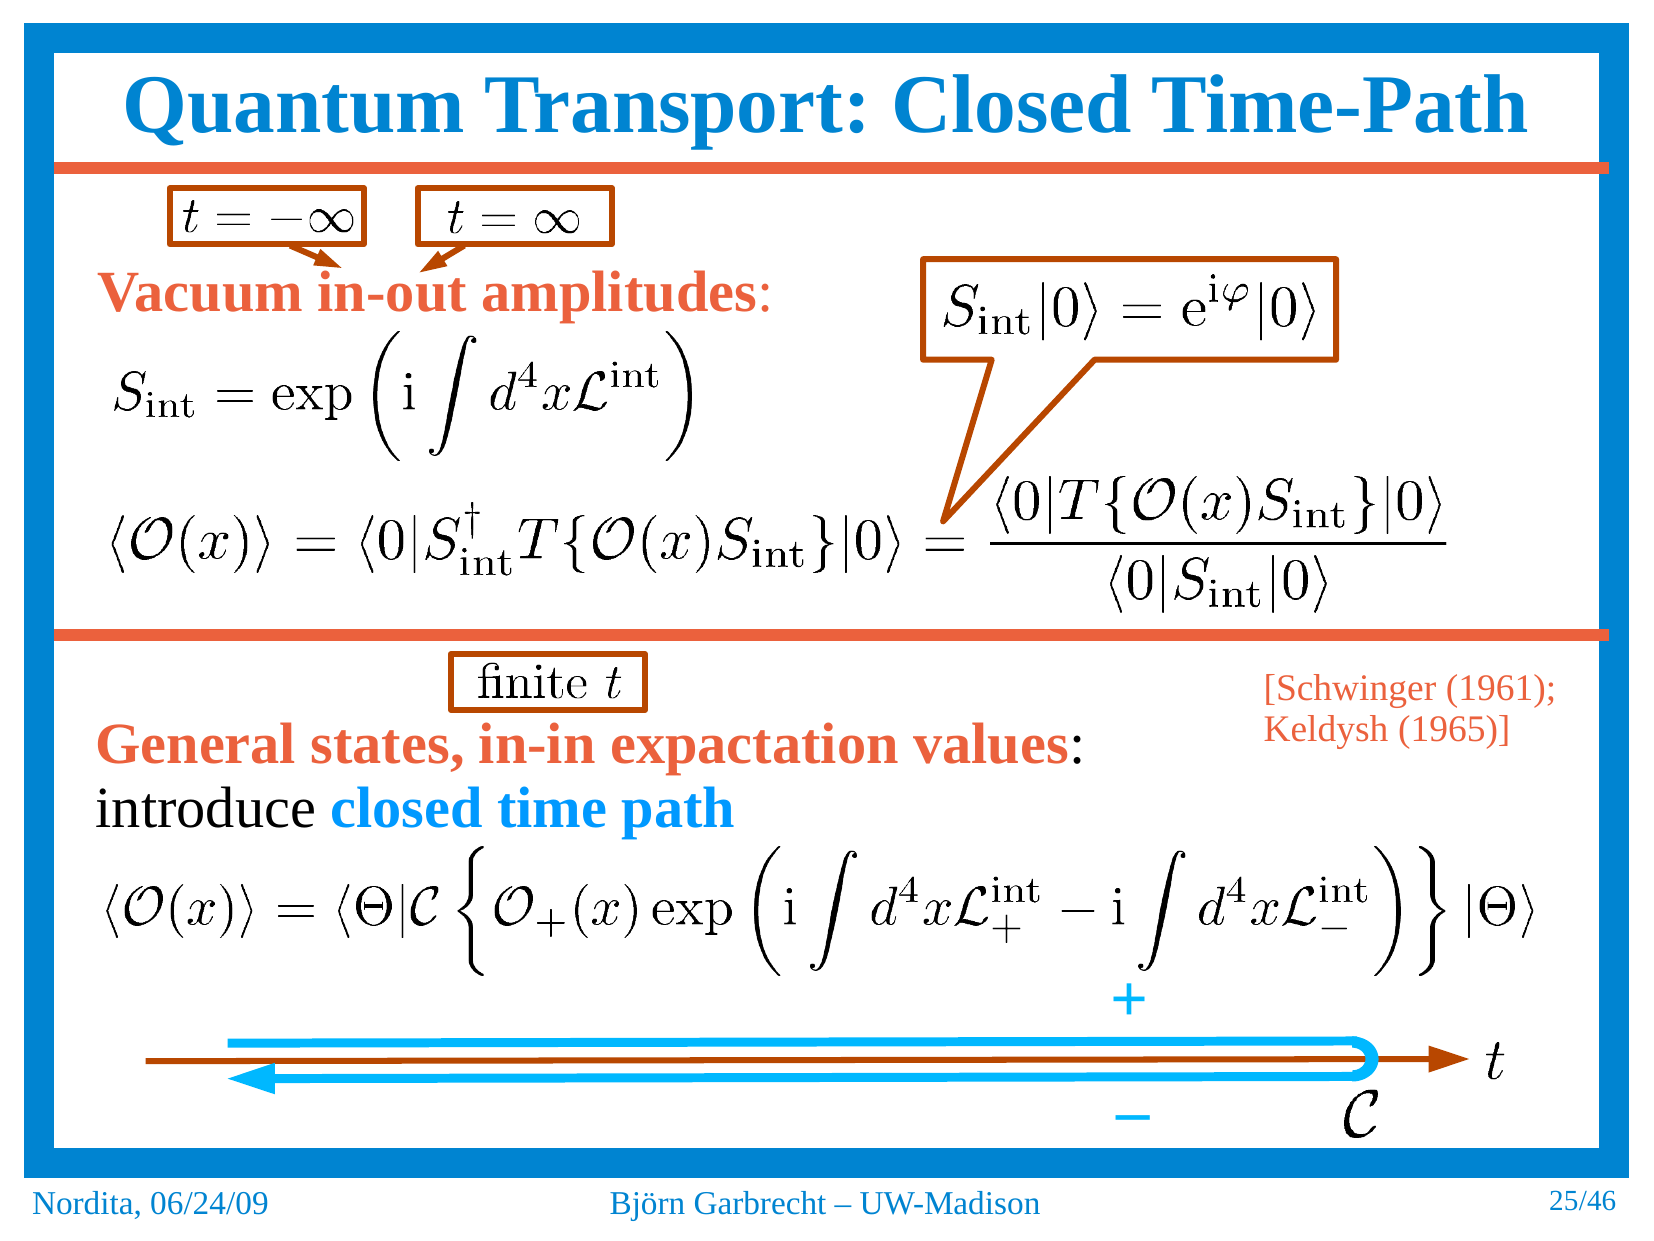

# Quantum Transport: Closed Time-Path
Vacuum in-out amplitudes:
[Schwinger (1961);
Keldysh (1965)]
General states, in-in expactation values:
introduce closed time path
+
–
Björn Garbrecht – UW-Madison
25